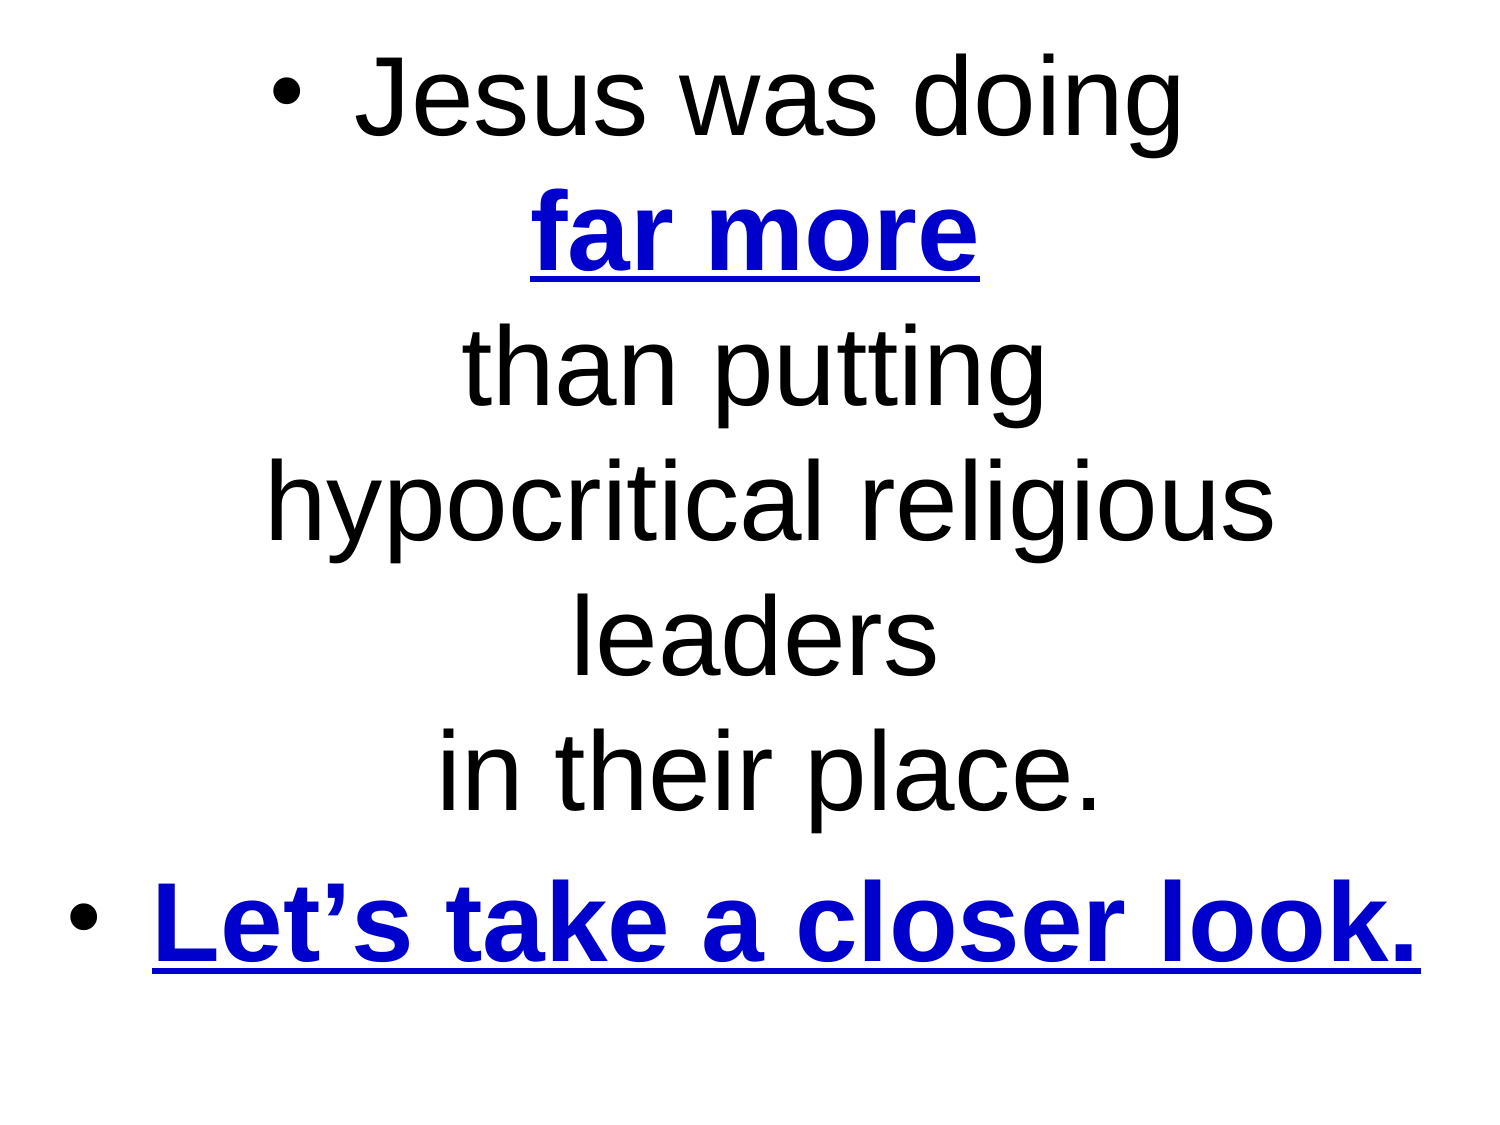

# Jesus was doing far more than putting hypocritical religious leaders in their place.
 Let’s take a closer look.
6